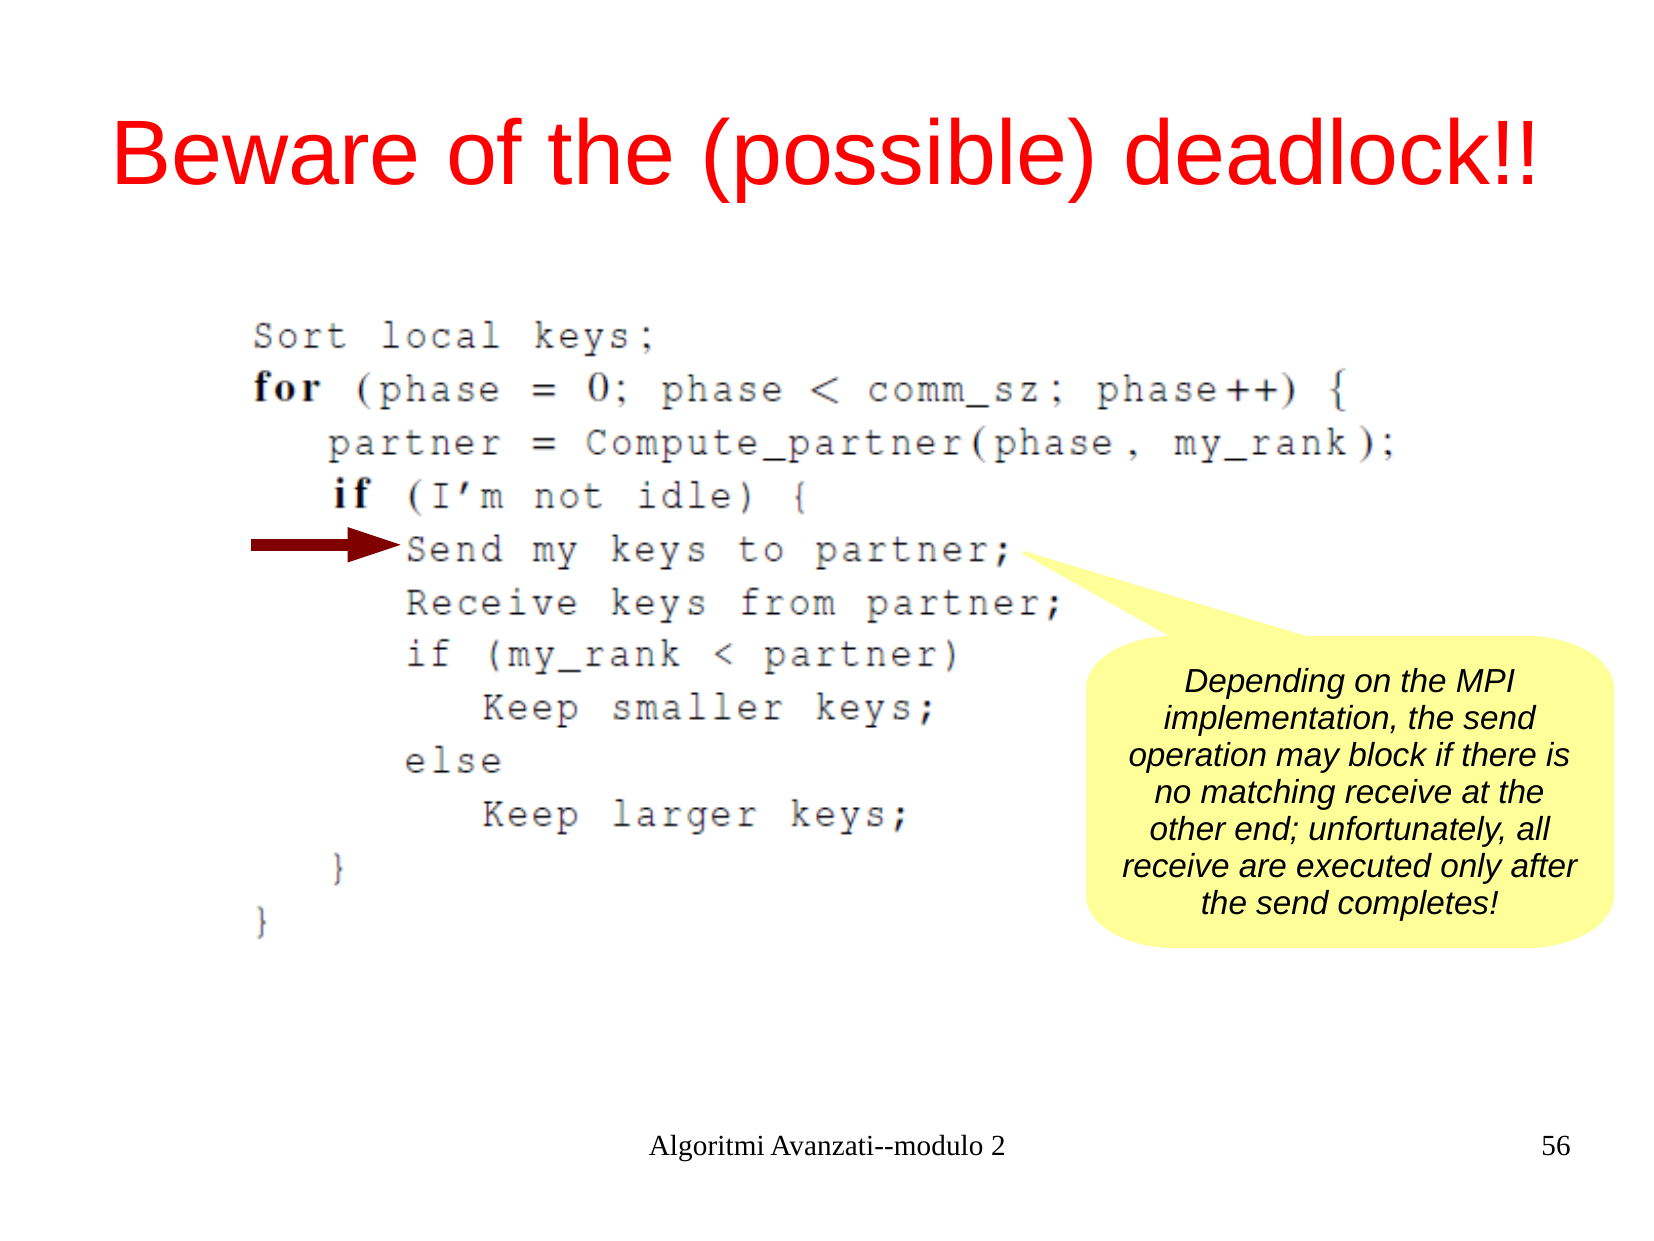

# Beware of the (possible) deadlock!!
Depending on the MPI implementation, the send operation may block if there is no matching receive at the other end; unfortunately, all receive are executed only after the send completes!
Algoritmi Avanzati--modulo 2
56